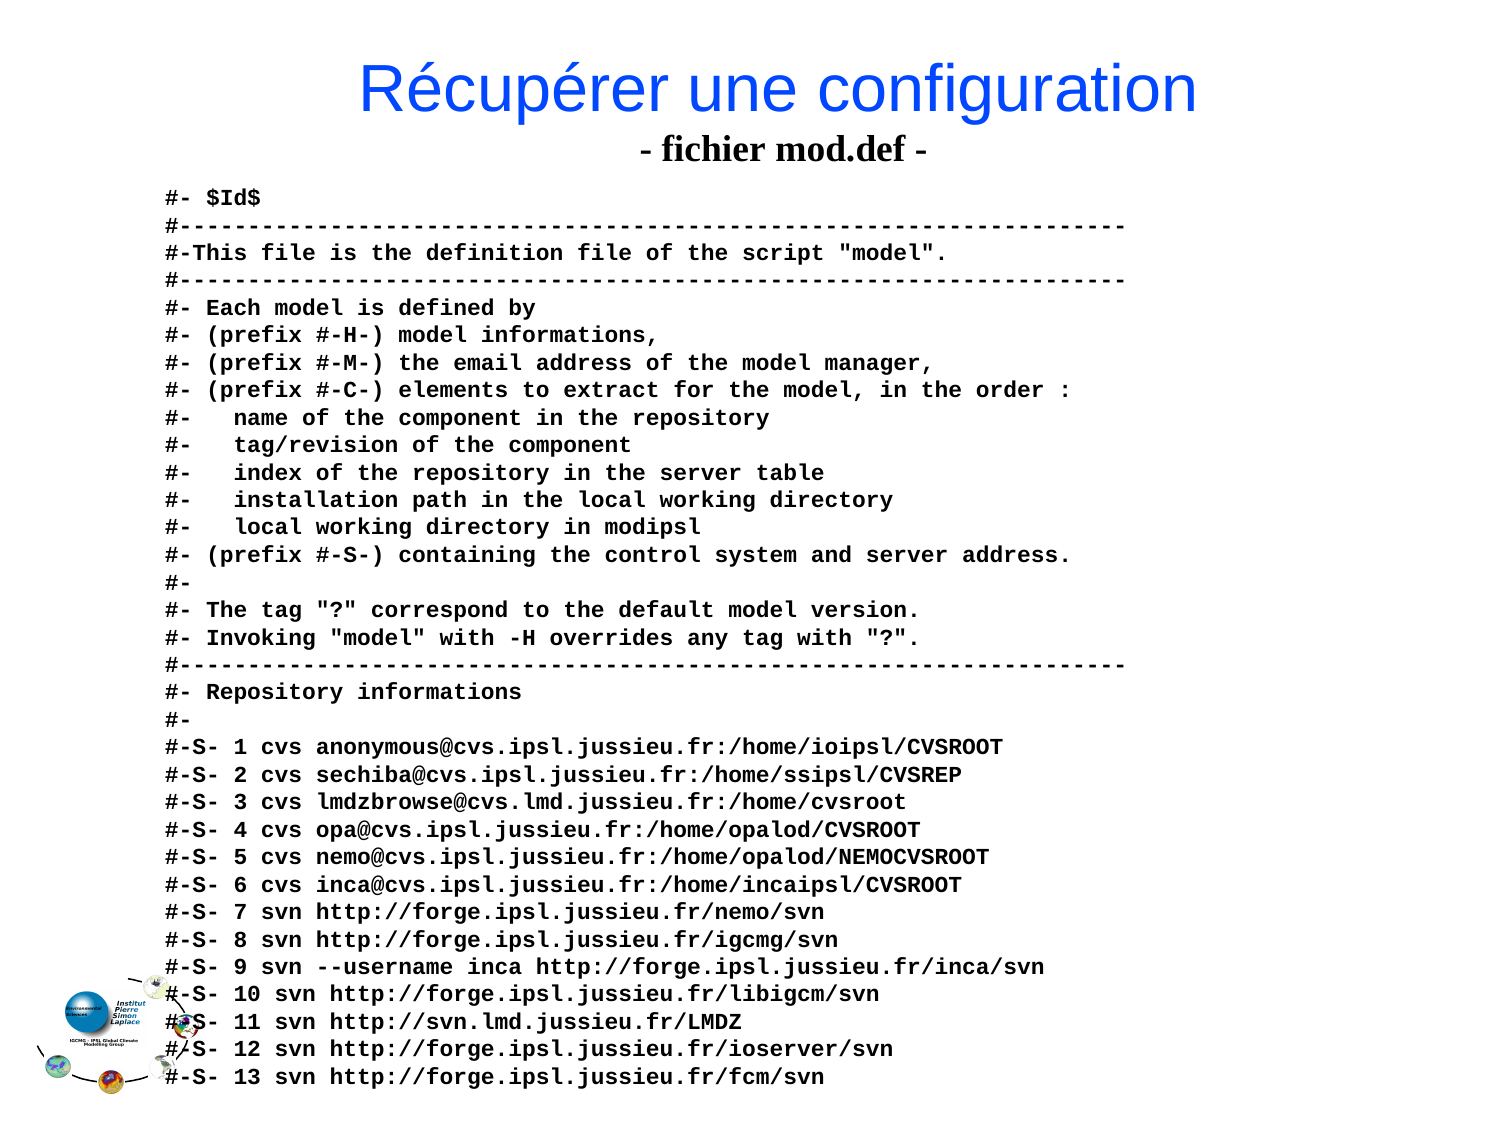

Récupérer une configuration
 - fichier mod.def -
	#- $Id$
	#---------------------------------------------------------------------
	#-This file is the definition file of the script "model".
	#---------------------------------------------------------------------
	#- Each model is defined by
	#- (prefix #-H-) model informations,
	#- (prefix #-M-) the email address of the model manager,
	#- (prefix #-C-) elements to extract for the model, in the order :
	#- name of the component in the repository
	#- tag/revision of the component
	#- index of the repository in the server table
	#- installation path in the local working directory
	#- local working directory in modipsl
	#- (prefix #-S-) containing the control system and server address.
	#-
	#- The tag "?" correspond to the default model version.
	#- Invoking "model" with -H overrides any tag with "?".
	#---------------------------------------------------------------------
	#- Repository informations
	#-
	#-S- 1 cvs anonymous@cvs.ipsl.jussieu.fr:/home/ioipsl/CVSROOT
	#-S- 2 cvs sechiba@cvs.ipsl.jussieu.fr:/home/ssipsl/CVSREP
	#-S- 3 cvs lmdzbrowse@cvs.lmd.jussieu.fr:/home/cvsroot
	#-S- 4 cvs opa@cvs.ipsl.jussieu.fr:/home/opalod/CVSROOT
	#-S- 5 cvs nemo@cvs.ipsl.jussieu.fr:/home/opalod/NEMOCVSROOT
	#-S- 6 cvs inca@cvs.ipsl.jussieu.fr:/home/incaipsl/CVSROOT
	#-S- 7 svn http://forge.ipsl.jussieu.fr/nemo/svn
	#-S- 8 svn http://forge.ipsl.jussieu.fr/igcmg/svn
	#-S- 9 svn --username inca http://forge.ipsl.jussieu.fr/inca/svn
	#-S- 10 svn http://forge.ipsl.jussieu.fr/libigcm/svn
	#-S- 11 svn http://svn.lmd.jussieu.fr/LMDZ
	#-S- 12 svn http://forge.ipsl.jussieu.fr/ioserver/svn
	#-S- 13 svn http://forge.ipsl.jussieu.fr/fcm/svn